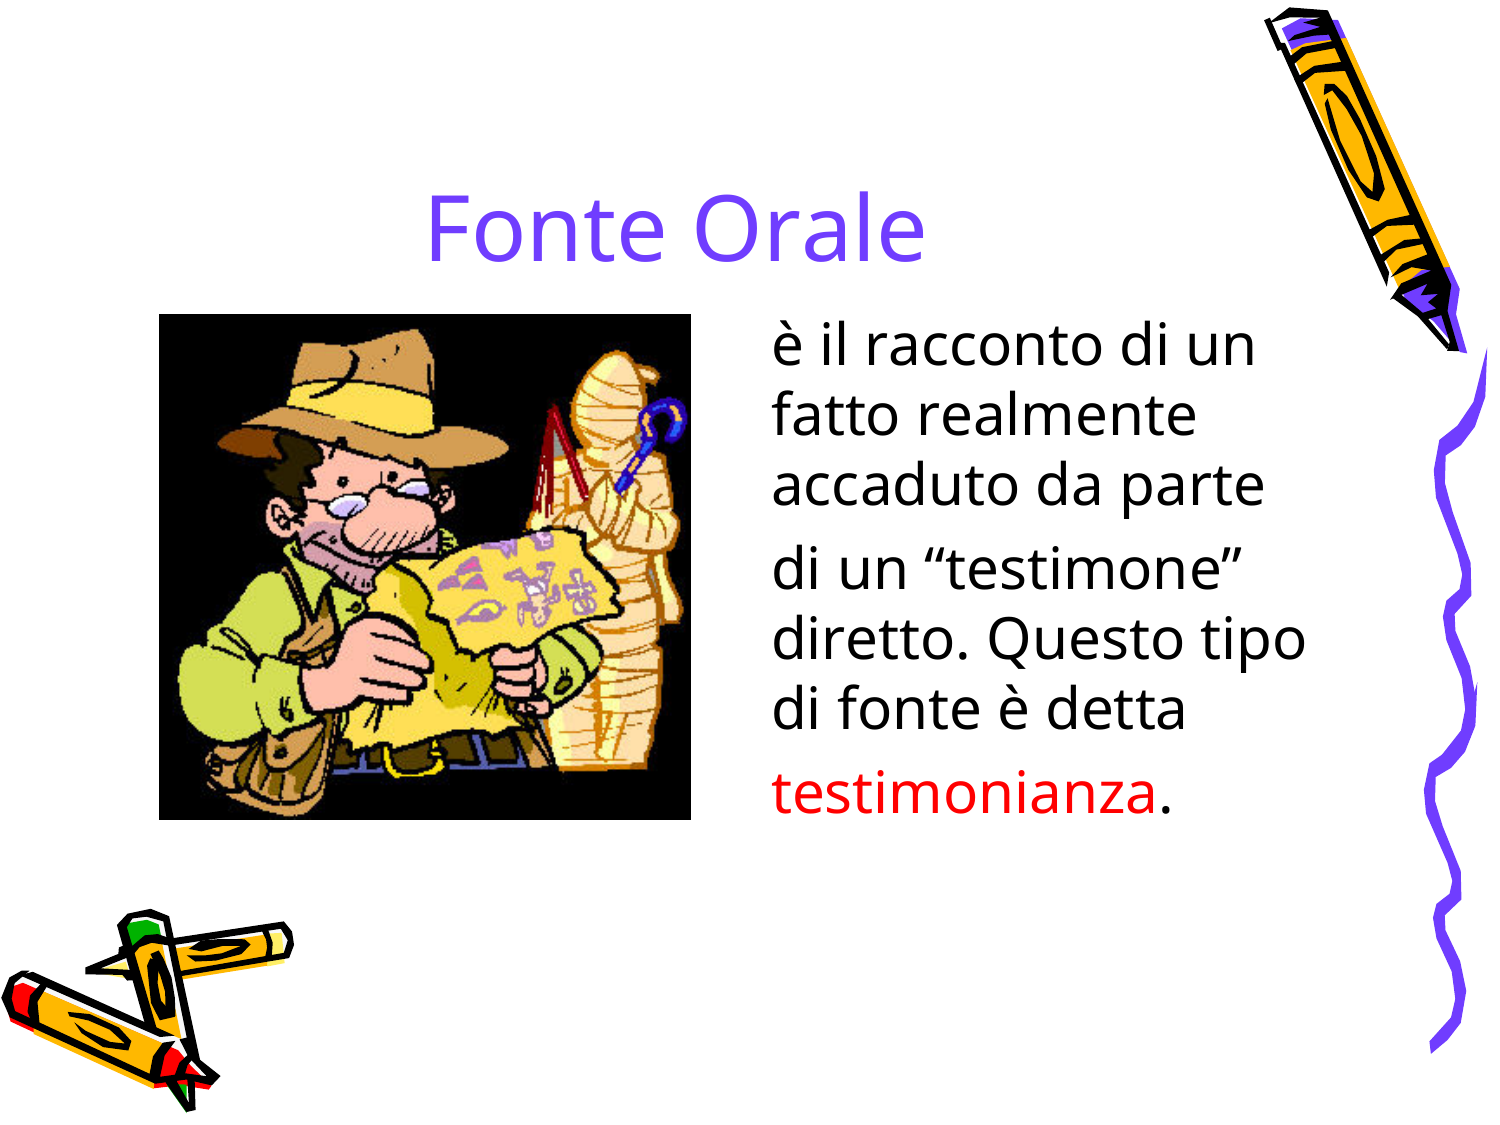

# Fonte Orale
è il racconto di un fatto realmente accaduto da parte
di un “testimone” diretto. Questo tipo di fonte è detta
testimonianza.